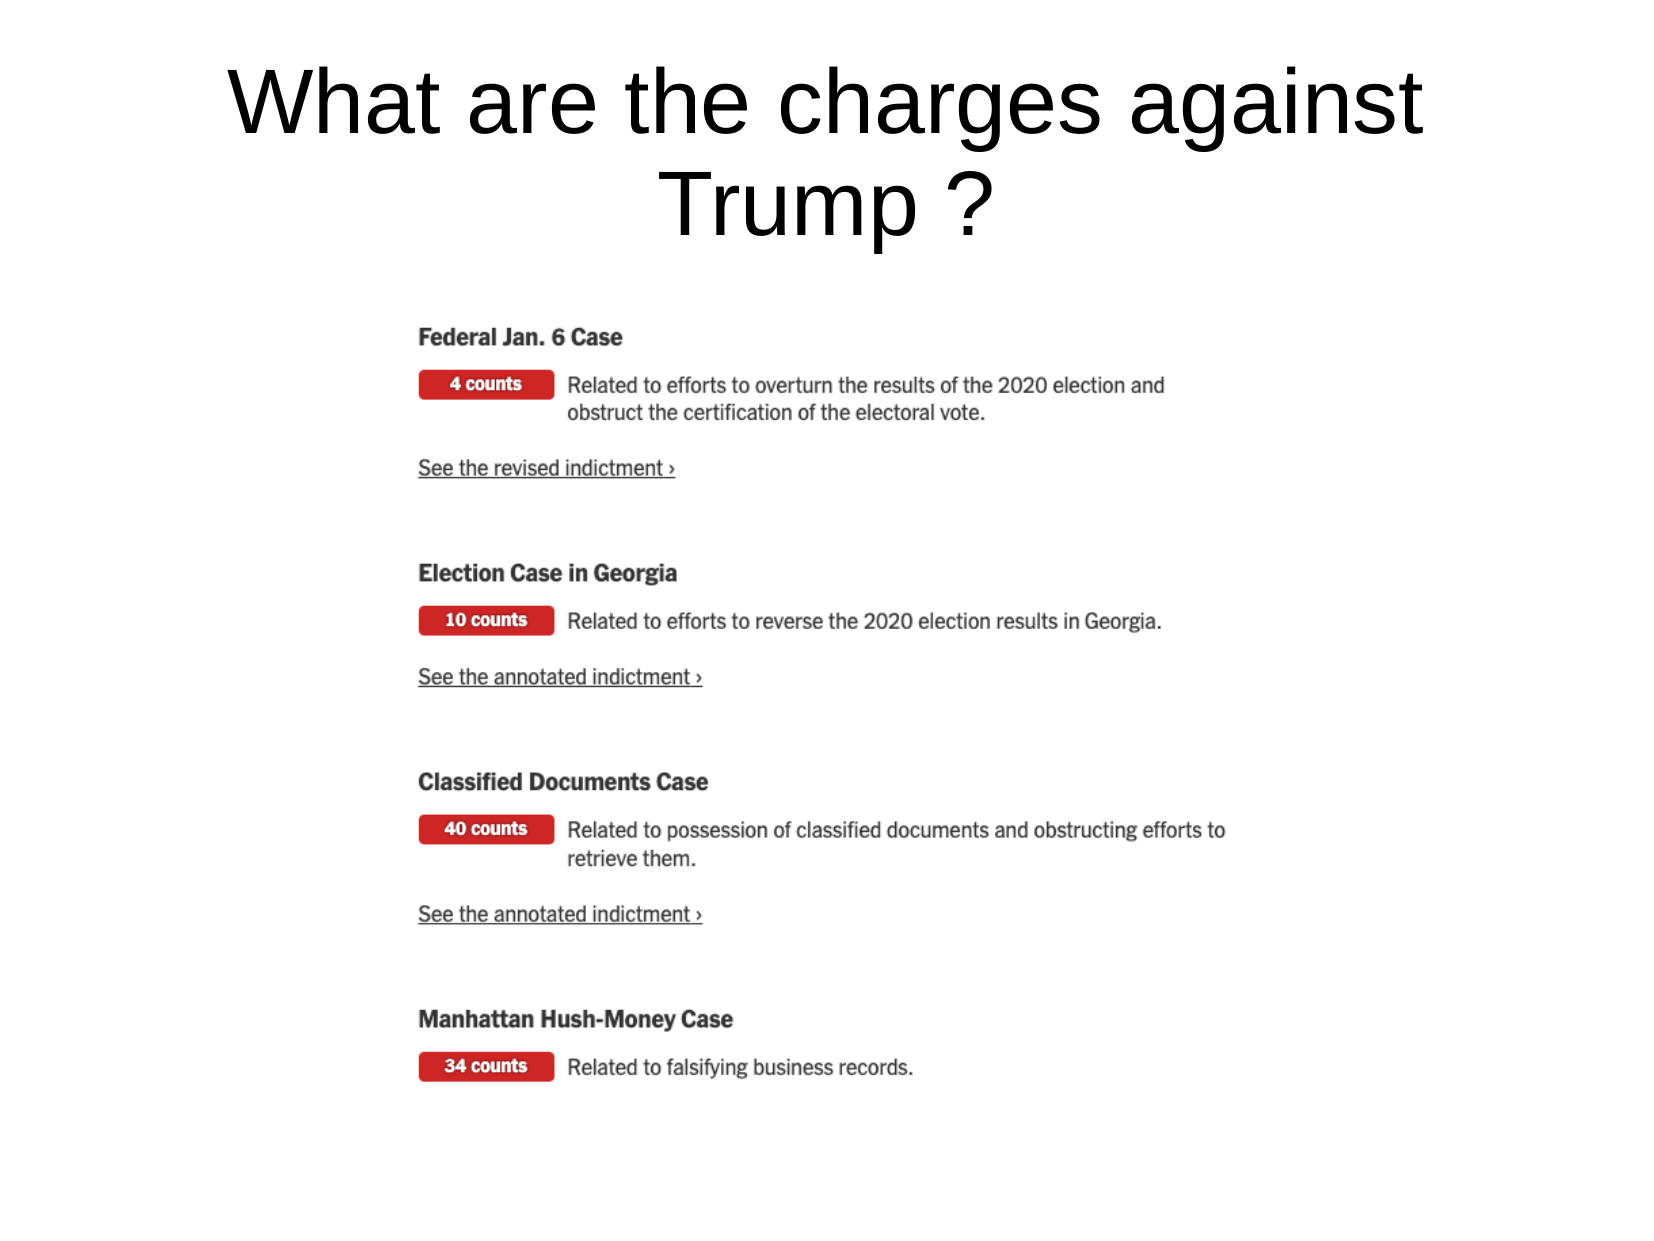

# What are the charges against Trump ?